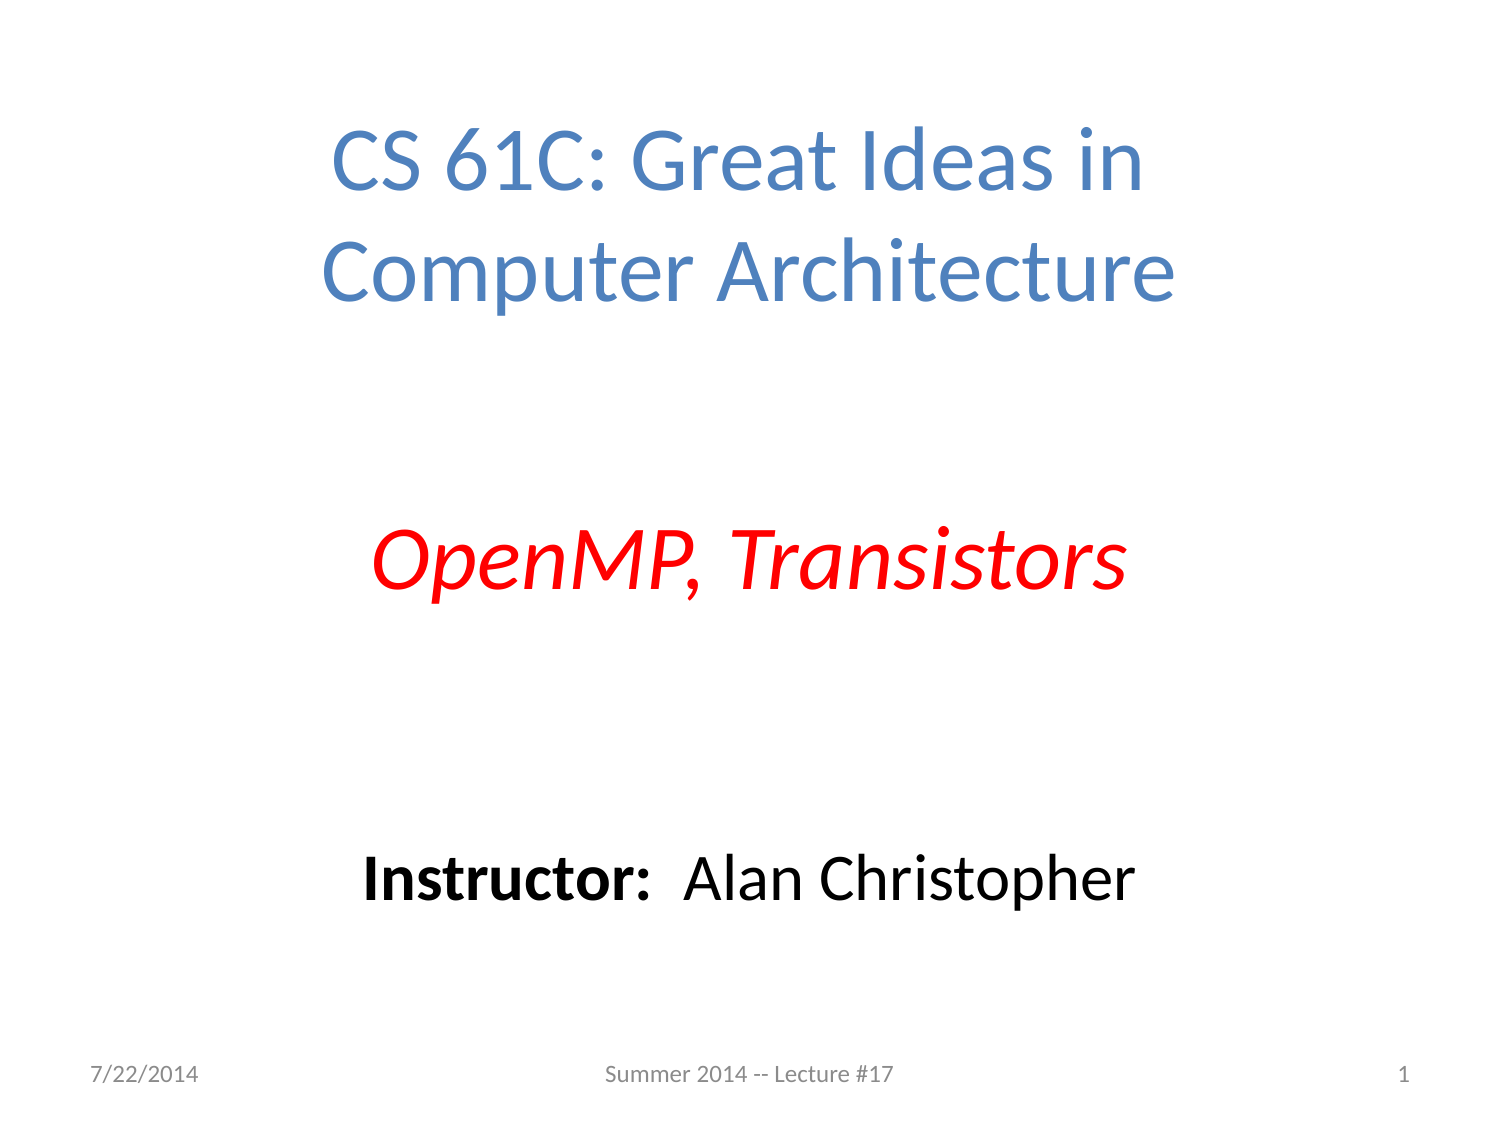

CS 61C: Great Ideas in
Computer Architecture
OpenMP, Transistors
# Instructor: Alan Christopher
7/22/2014
Summer 2014 -- Lecture #17